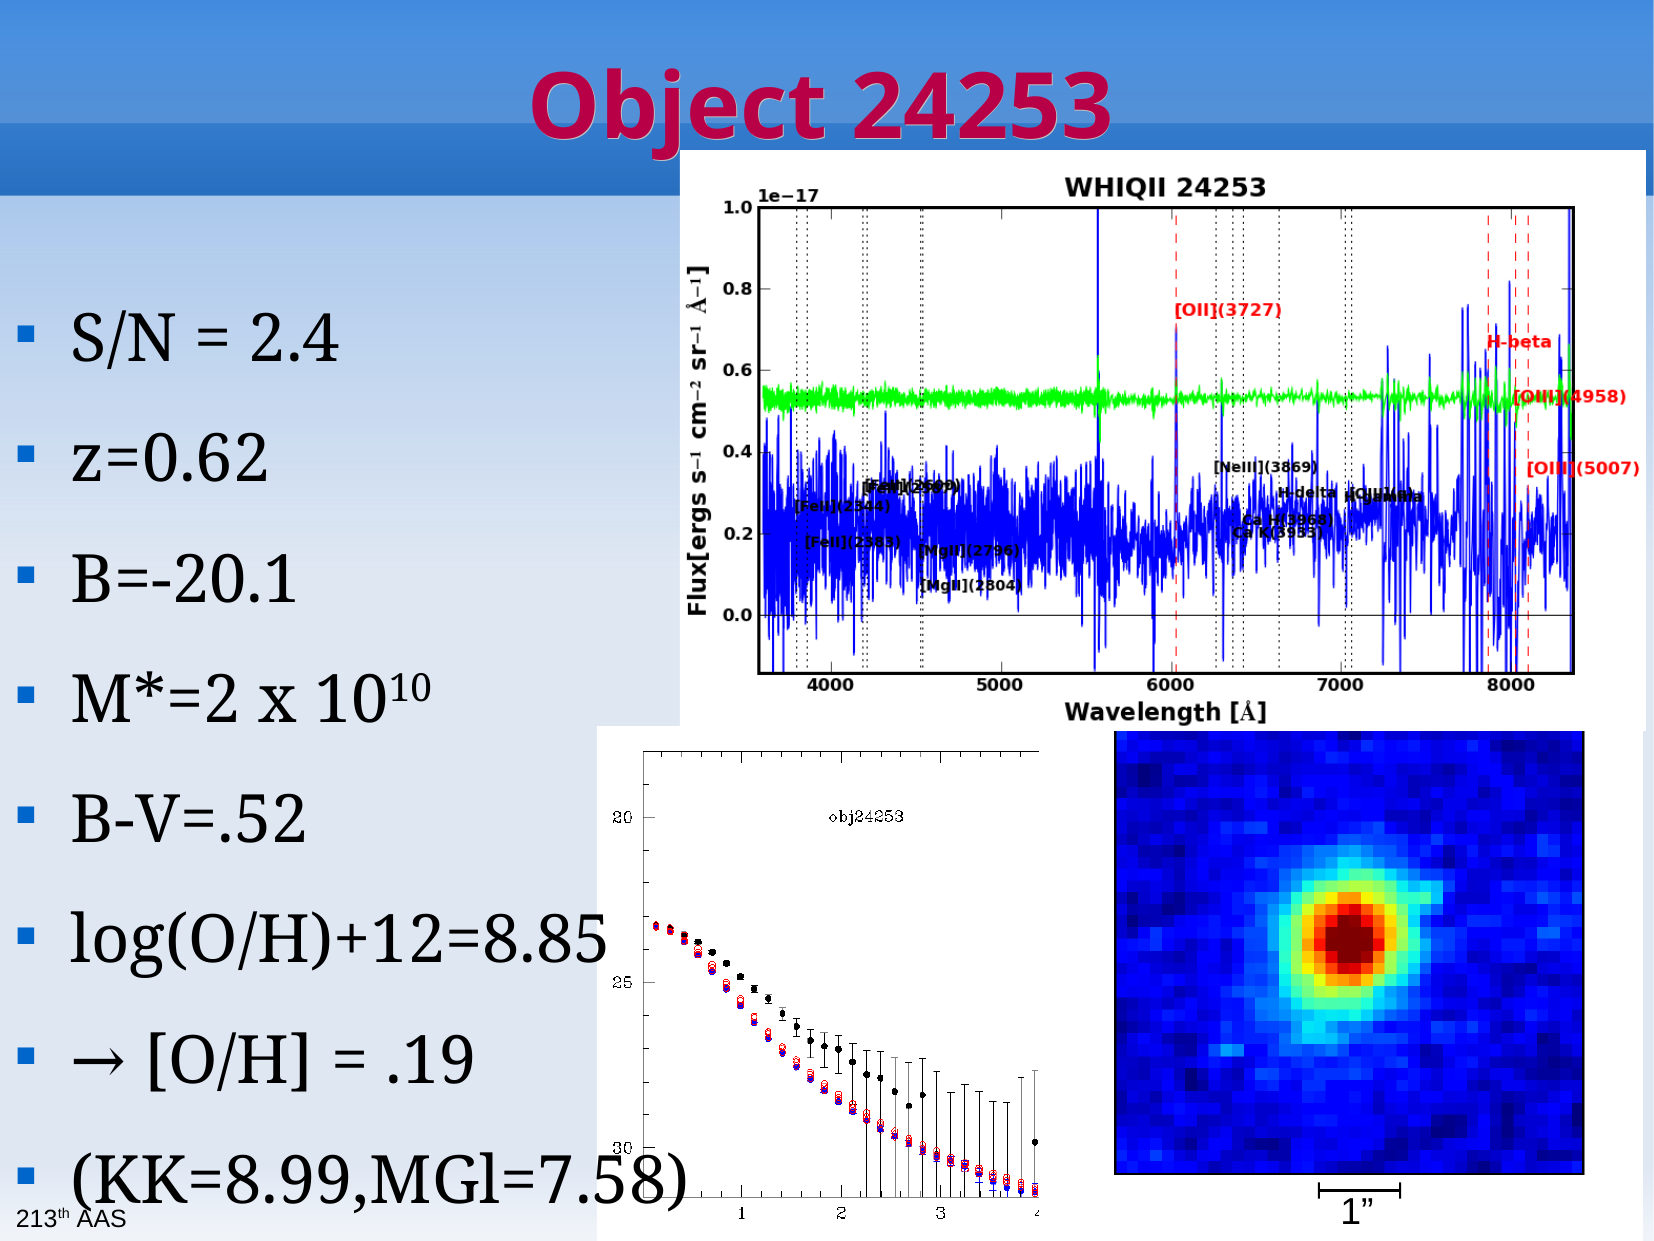

# Object 24253
S/N = 2.4
z=0.62
B=-20.1
M*=2 x 1010
B-V=.52
log(O/H)+12=8.85
→ [O/H] = .19
(KK=8.99,MGl=7.58)
1”